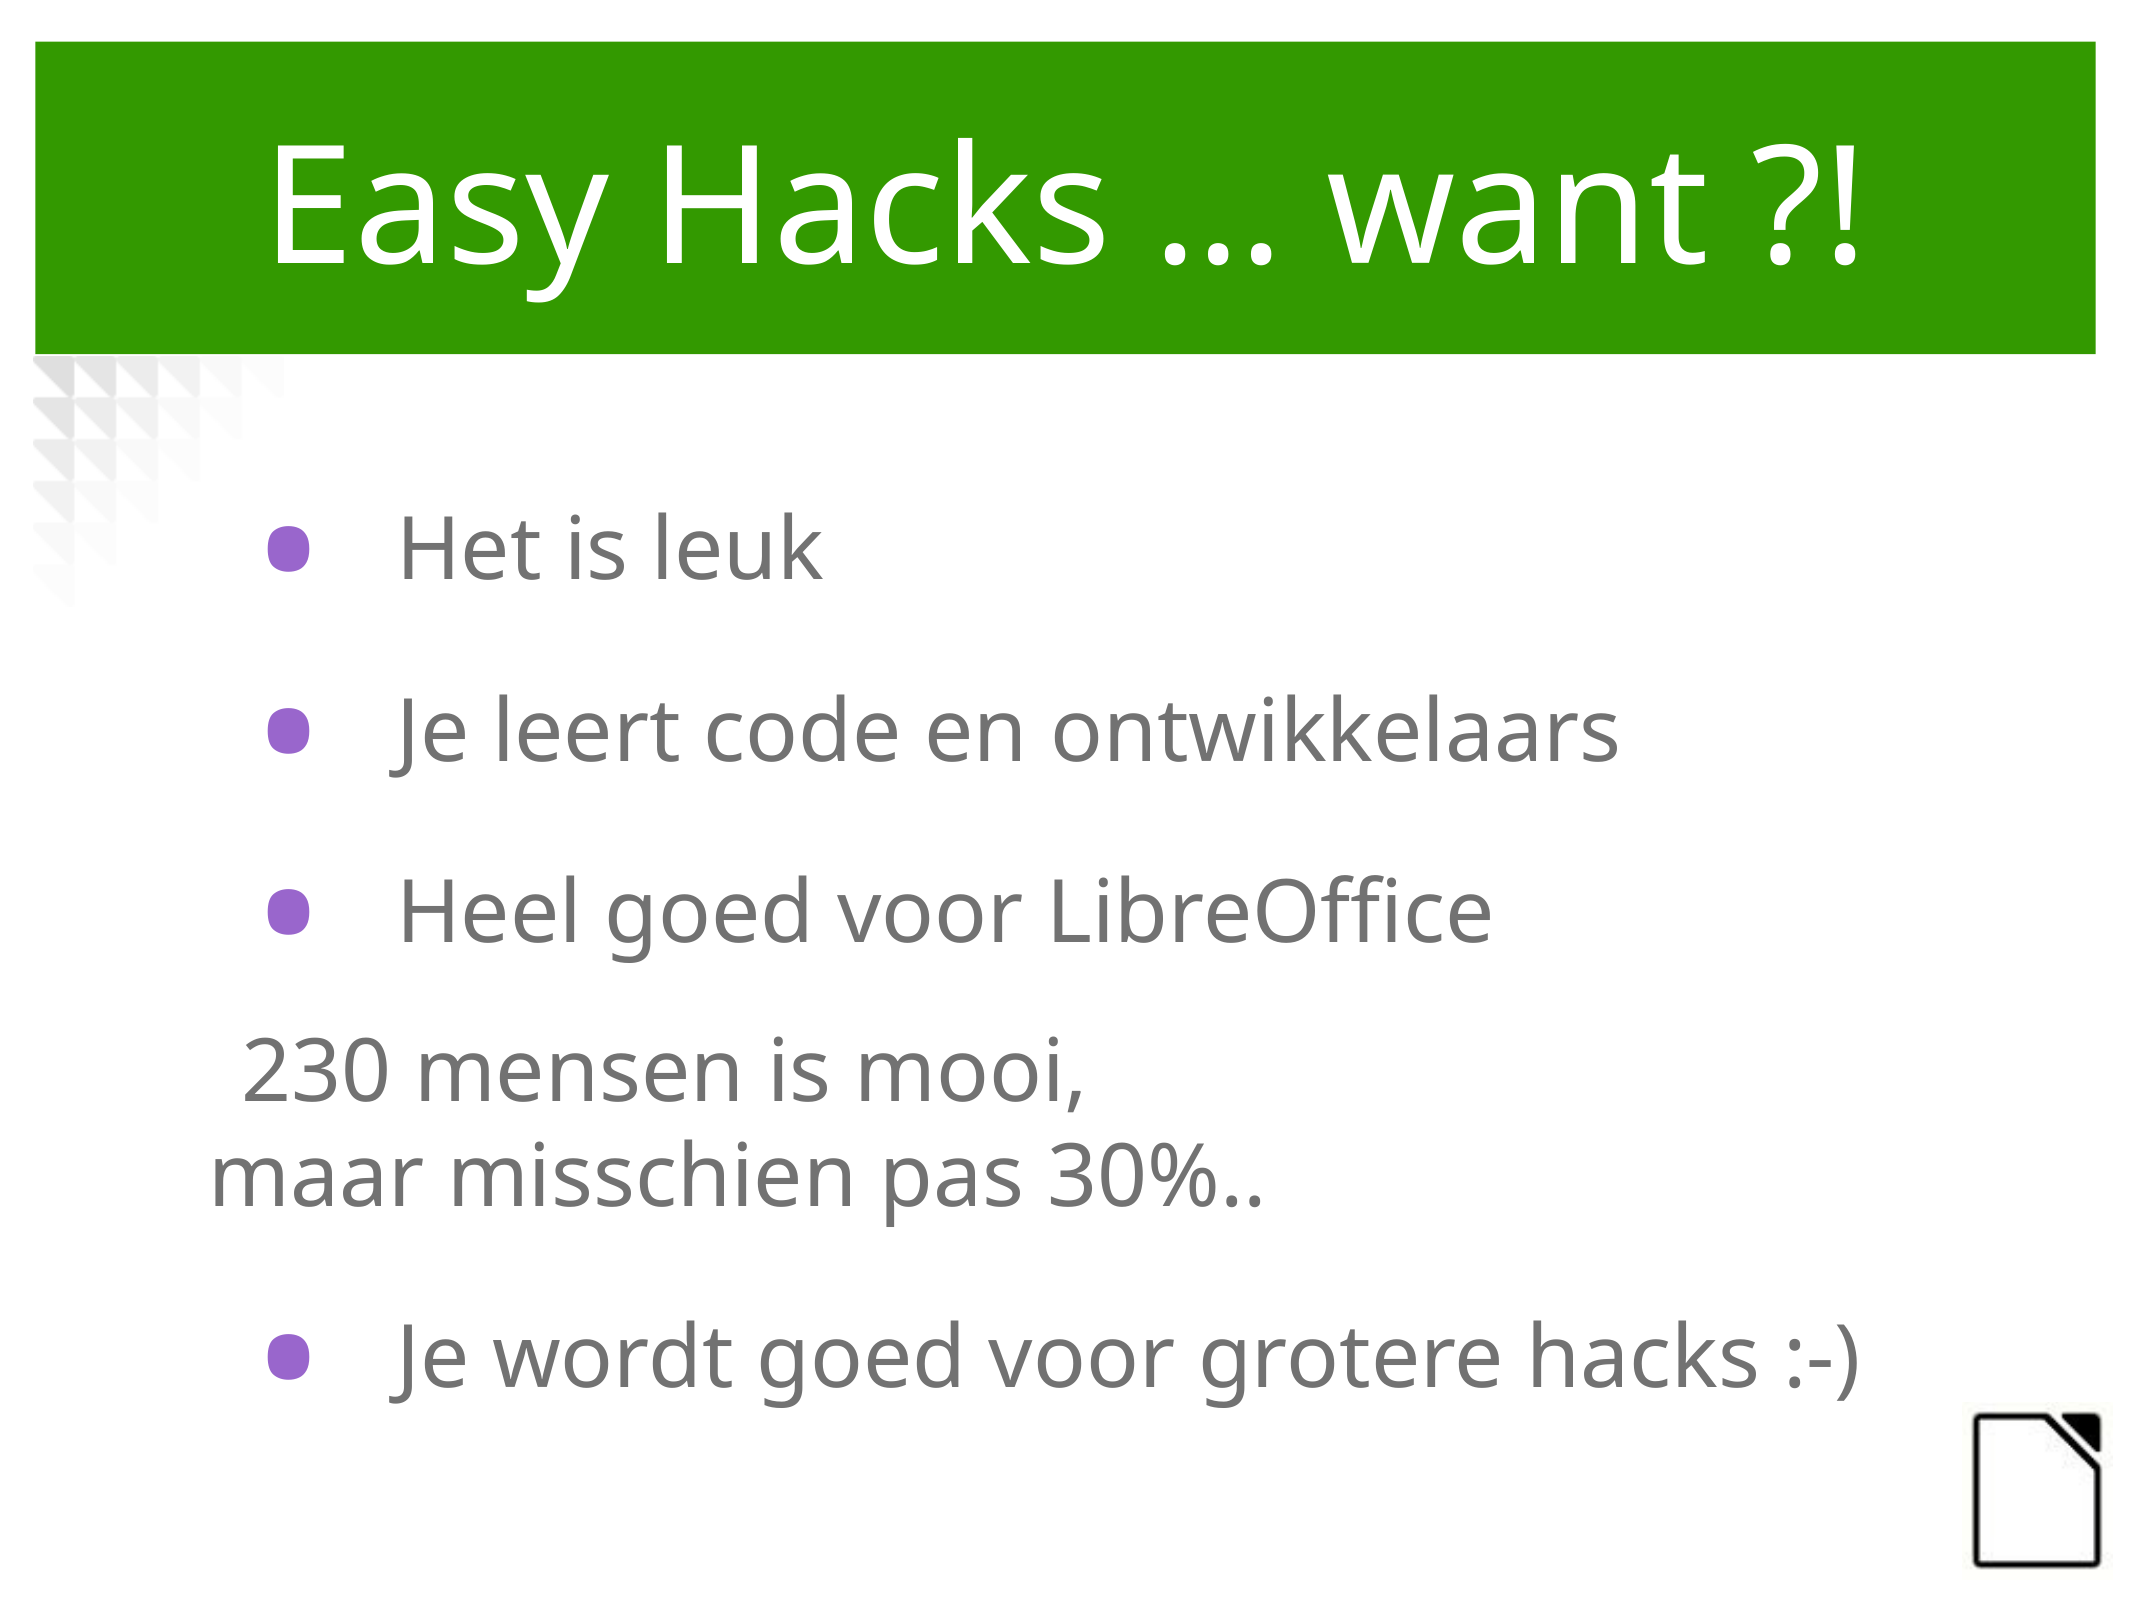

# Easy Hacks … want ?!
Het is leuk
Je leert code en ontwikkelaars
Heel goed voor LibreOffice
230 mensen is mooi,
maar misschien pas 30%..
Je wordt goed voor grotere hacks :-)